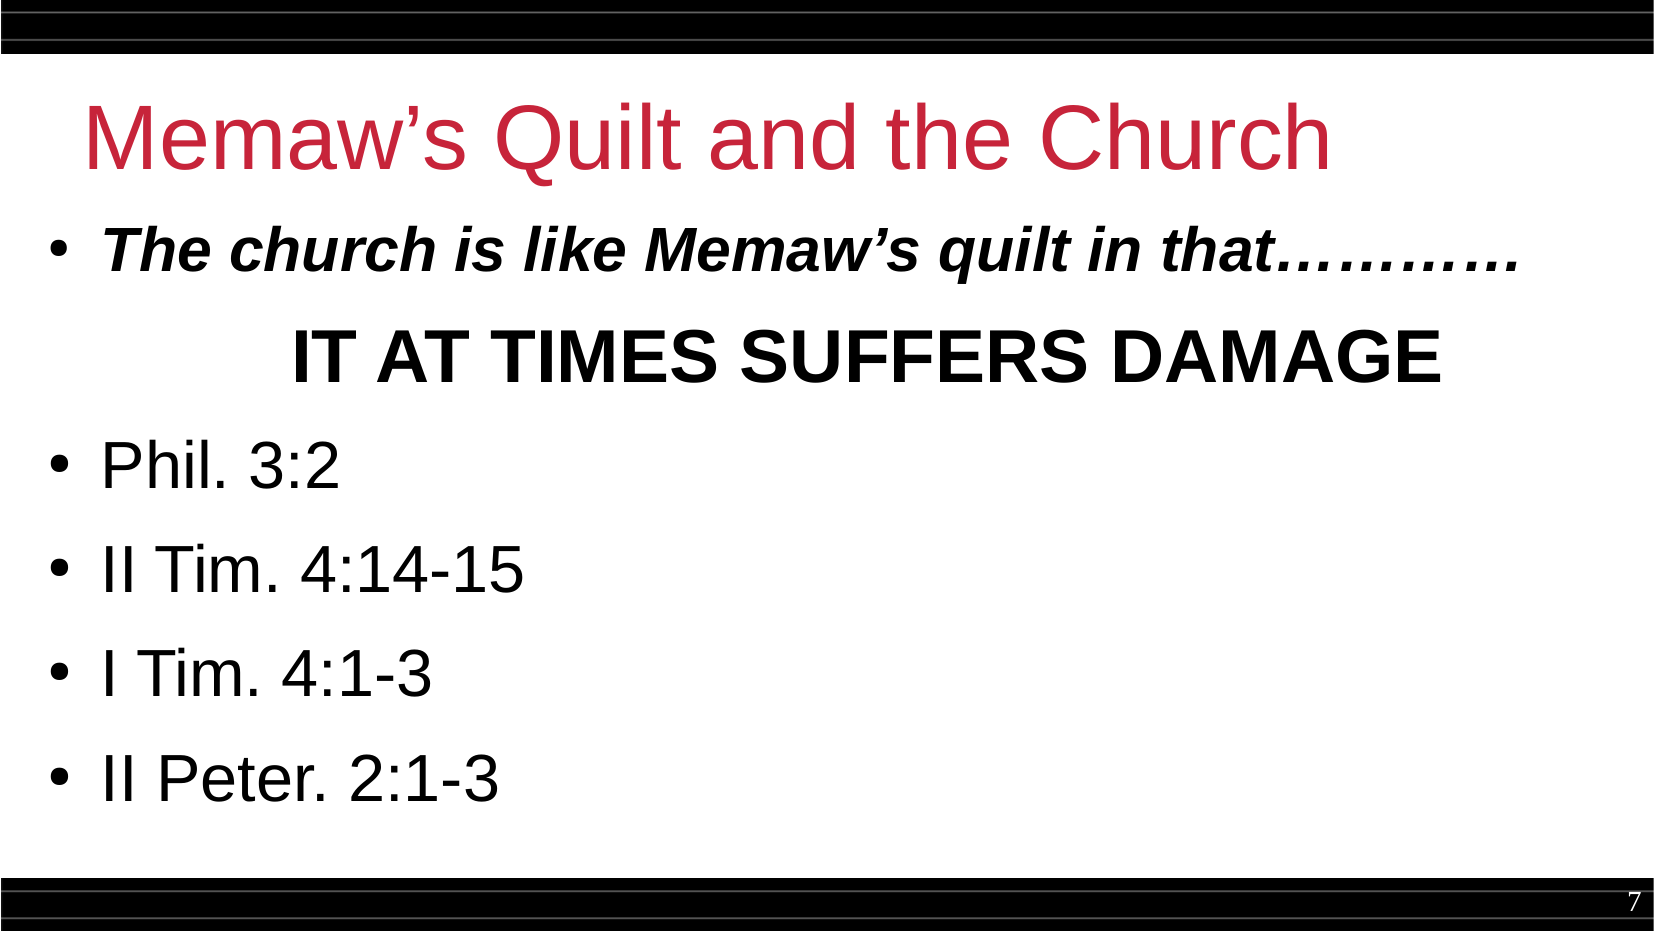

# Memaw’s Quilt and the Church
The church is like Memaw’s quilt in that…………
IT AT TIMES SUFFERS DAMAGE
Phil. 3:2
II Tim. 4:14-15
I Tim. 4:1-3
II Peter. 2:1-3